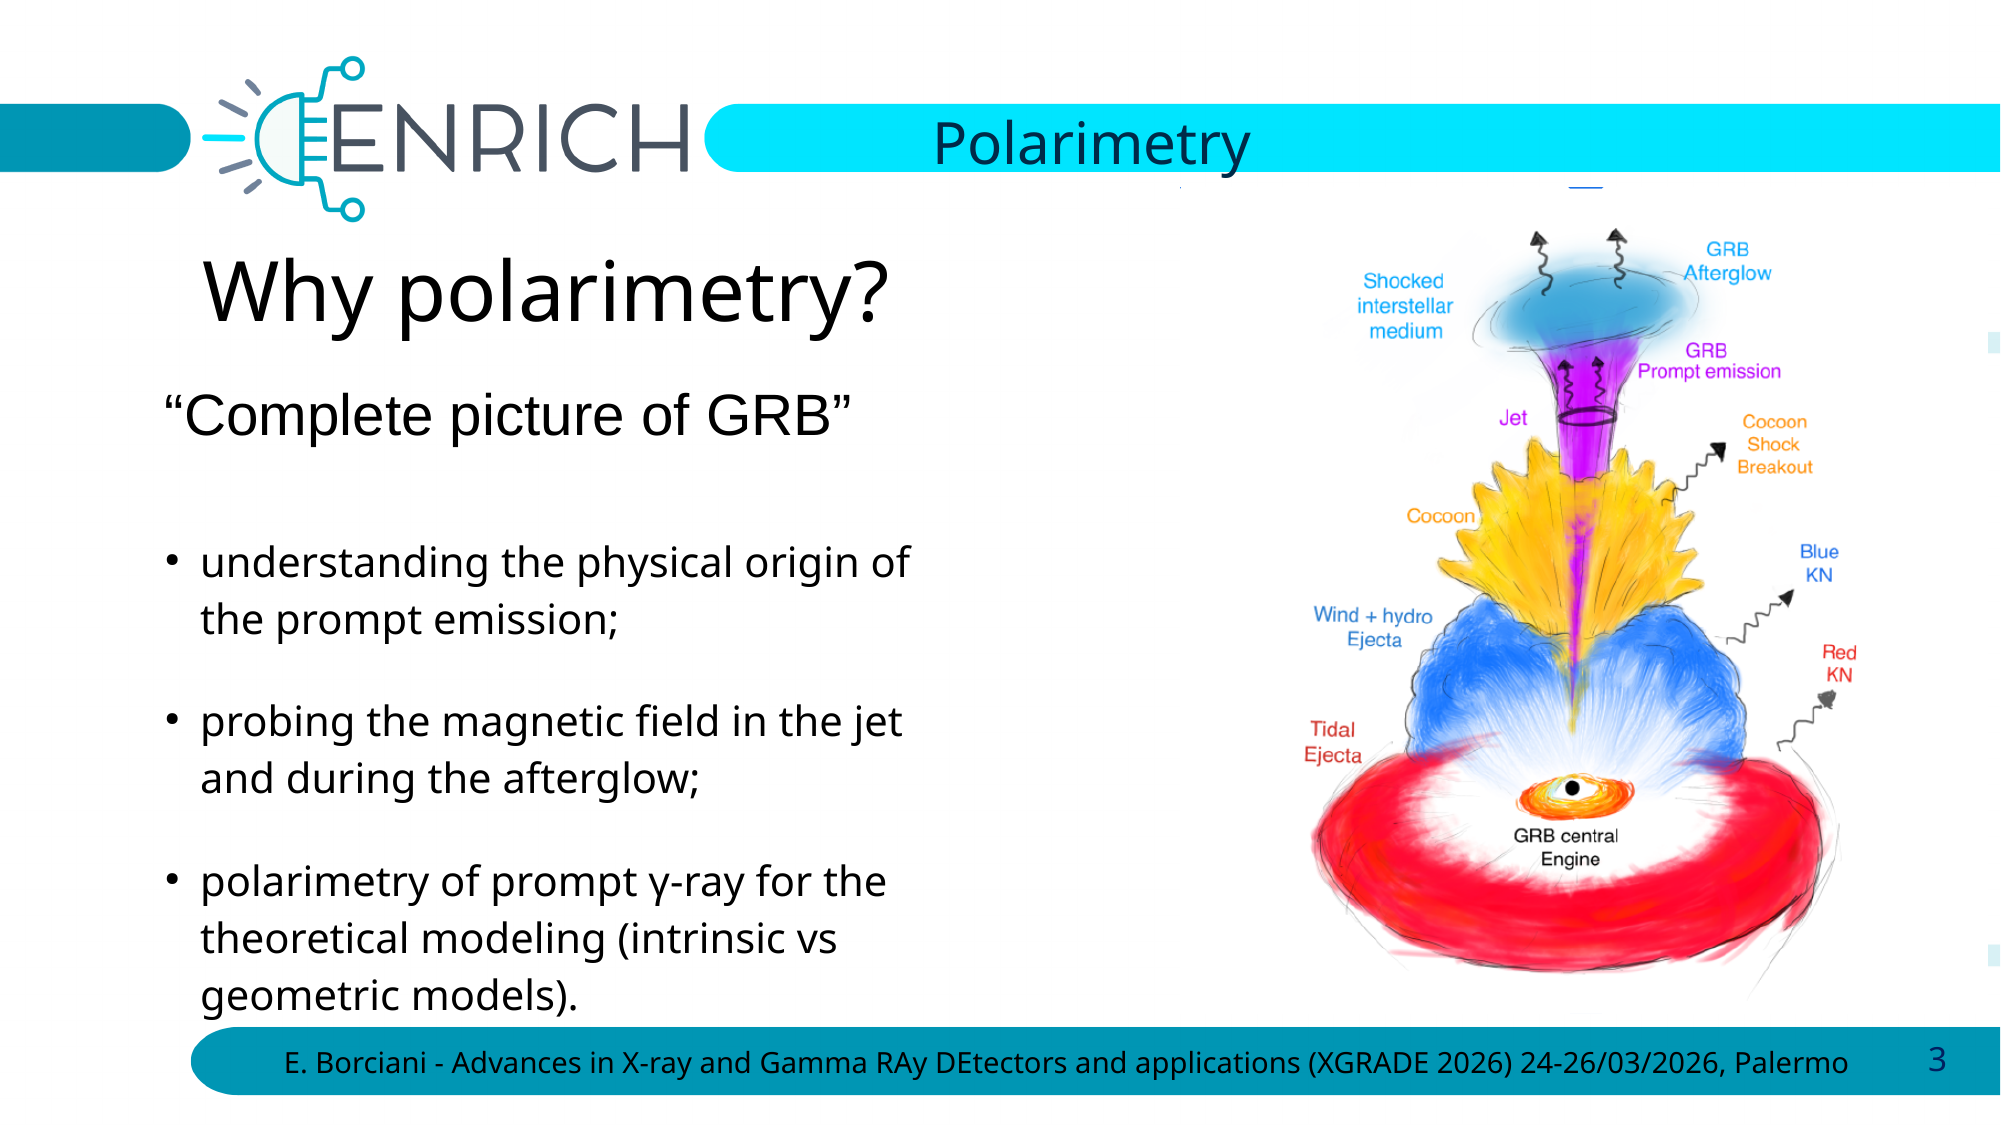

Polarimetry
Why polarimetry?
“Complete picture of GRB” ​
understanding the physical origin of the prompt emission;​
probing the magnetic field in the jet and during the afterglow;​
polarimetry of prompt γ-ray for the theoretical modeling (intrinsic vs geometric models).​
E. Borciani - Advances in X-ray and Gamma RAy DEtectors and applications (XGRADE 2026) 24-26/03/2026, Palermo